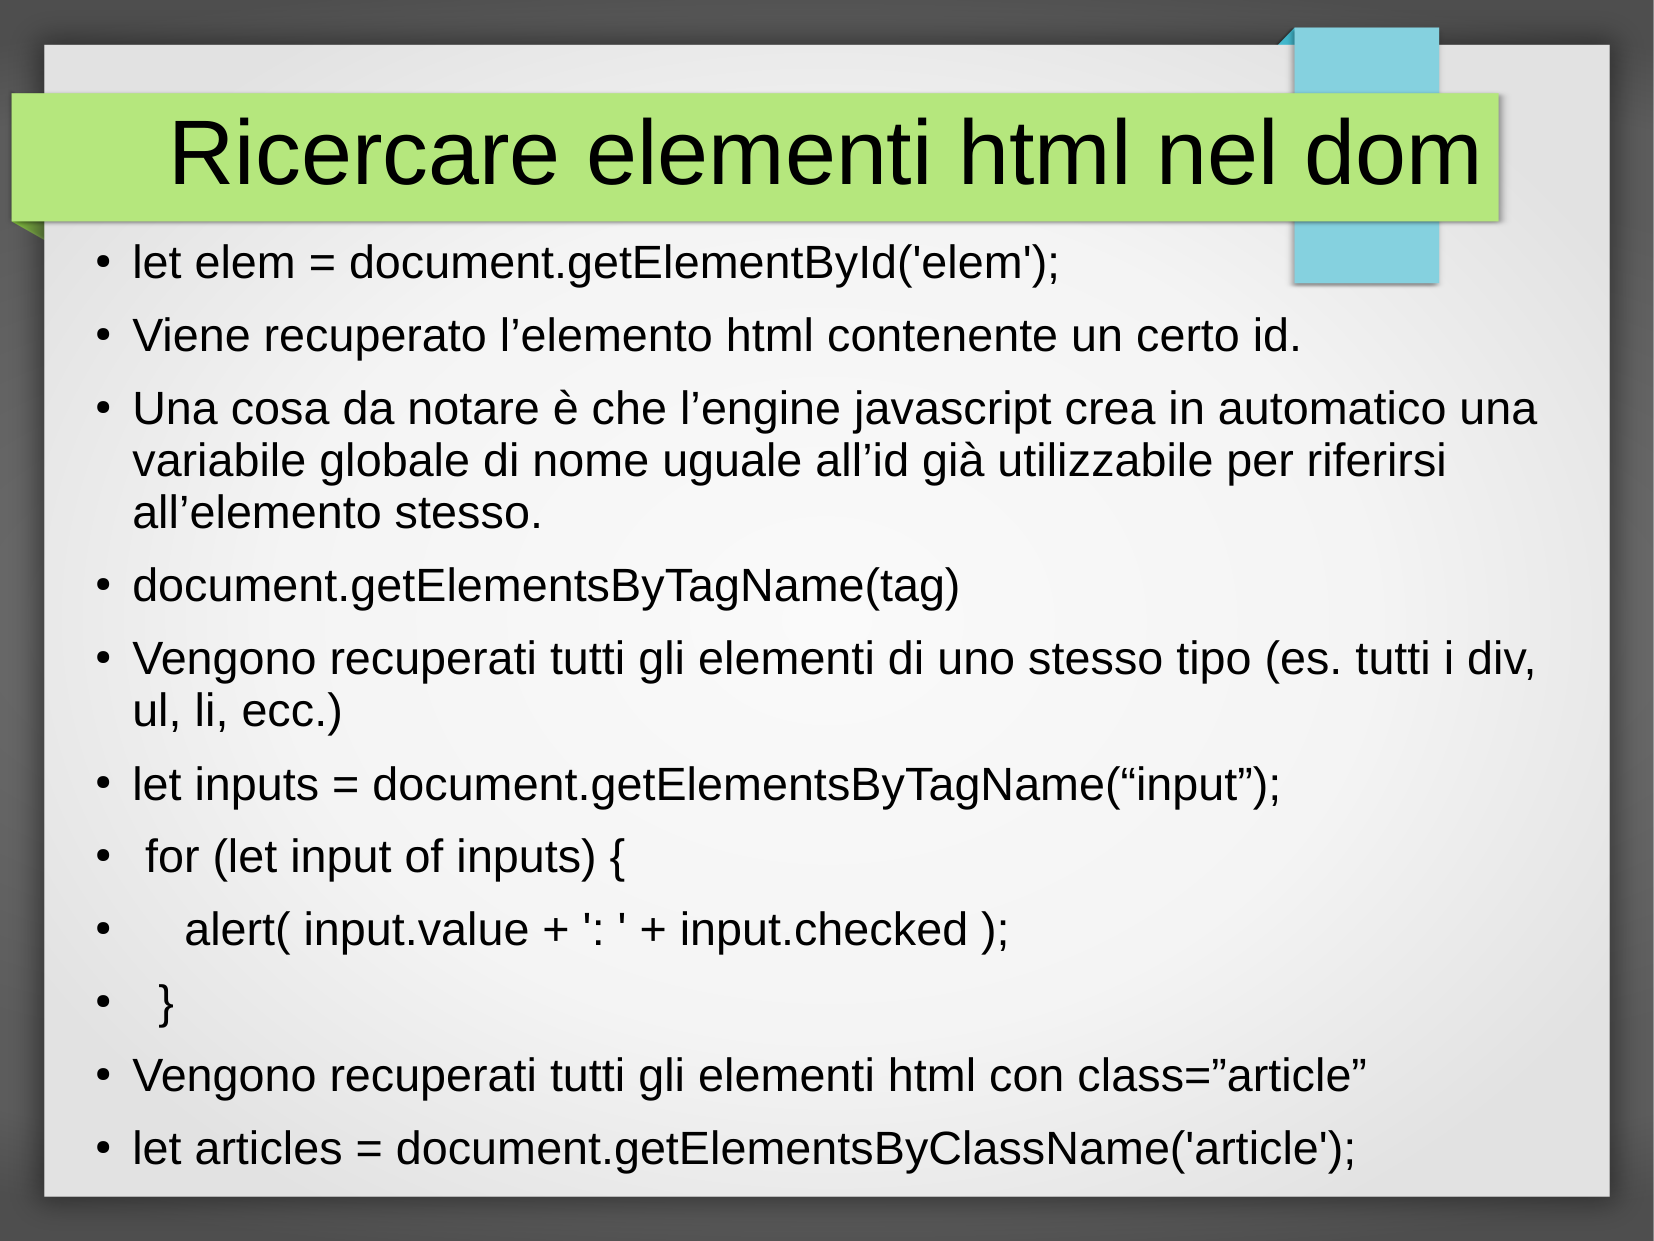

# Ricercare elementi html nel dom
let elem = document.getElementById('elem');
Viene recuperato l’elemento html contenente un certo id.
Una cosa da notare è che l’engine javascript crea in automatico una variabile globale di nome uguale all’id già utilizzabile per riferirsi all’elemento stesso.
document.getElementsByTagName(tag)
Vengono recuperati tutti gli elementi di uno stesso tipo (es. tutti i div, ul, li, ecc.)
let inputs = document.getElementsByTagName(“input”);
 for (let input of inputs) {
 alert( input.value + ': ' + input.checked );
 }
Vengono recuperati tutti gli elementi html con class=”article”
let articles = document.getElementsByClassName('article');